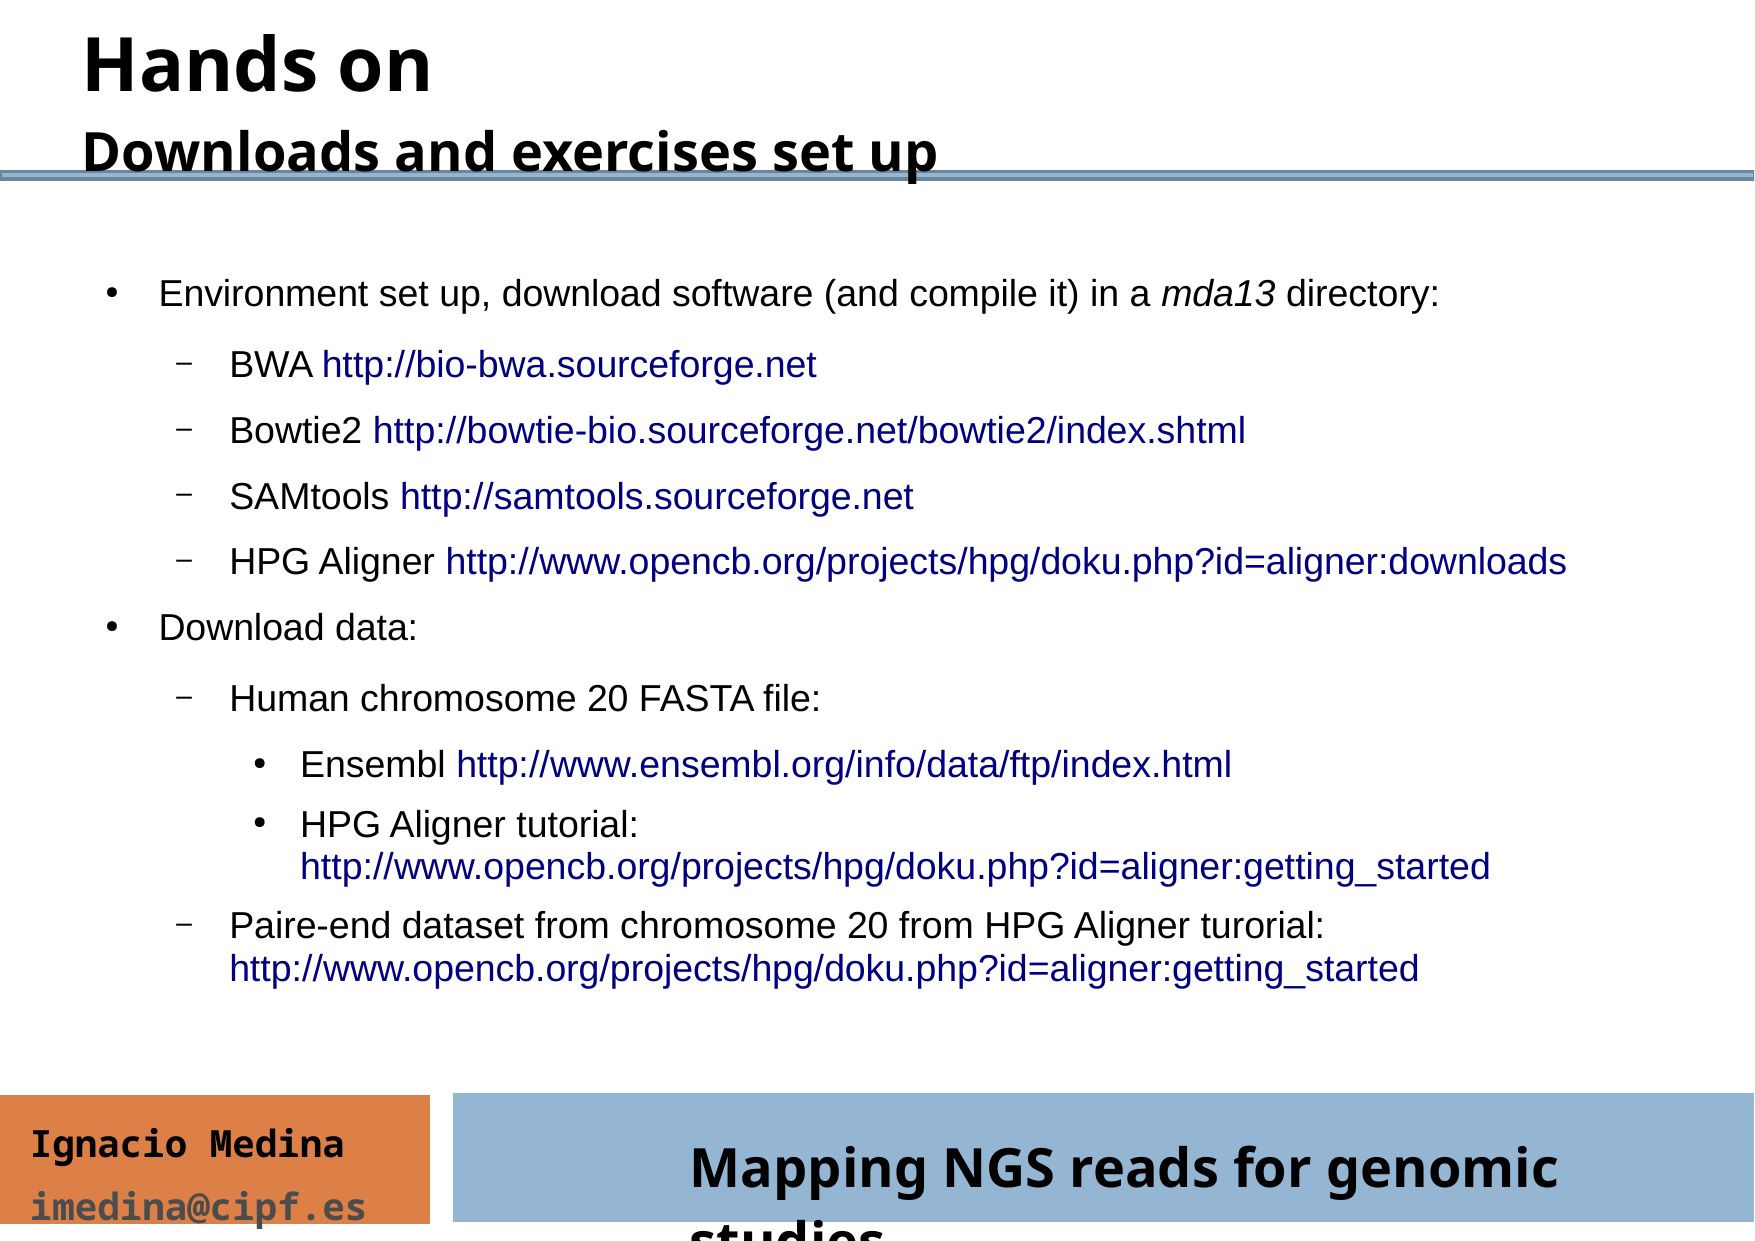

Hands on
Downloads and exercises set up
# Environment set up, download software (and compile it) in a mda13 directory:
BWA http://bio-bwa.sourceforge.net
Bowtie2 http://bowtie-bio.sourceforge.net/bowtie2/index.shtml
SAMtools http://samtools.sourceforge.net
HPG Aligner http://www.opencb.org/projects/hpg/doku.php?id=aligner:downloads
Download data:
Human chromosome 20 FASTA file:
Ensembl http://www.ensembl.org/info/data/ftp/index.html
HPG Aligner tutorial: http://www.opencb.org/projects/hpg/doku.php?id=aligner:getting_started
Paire-end dataset from chromosome 20 from HPG Aligner turorial: http://www.opencb.org/projects/hpg/doku.php?id=aligner:getting_started
Ignacio Medina
imedina@cipf.es
Mapping NGS reads for genomic studies